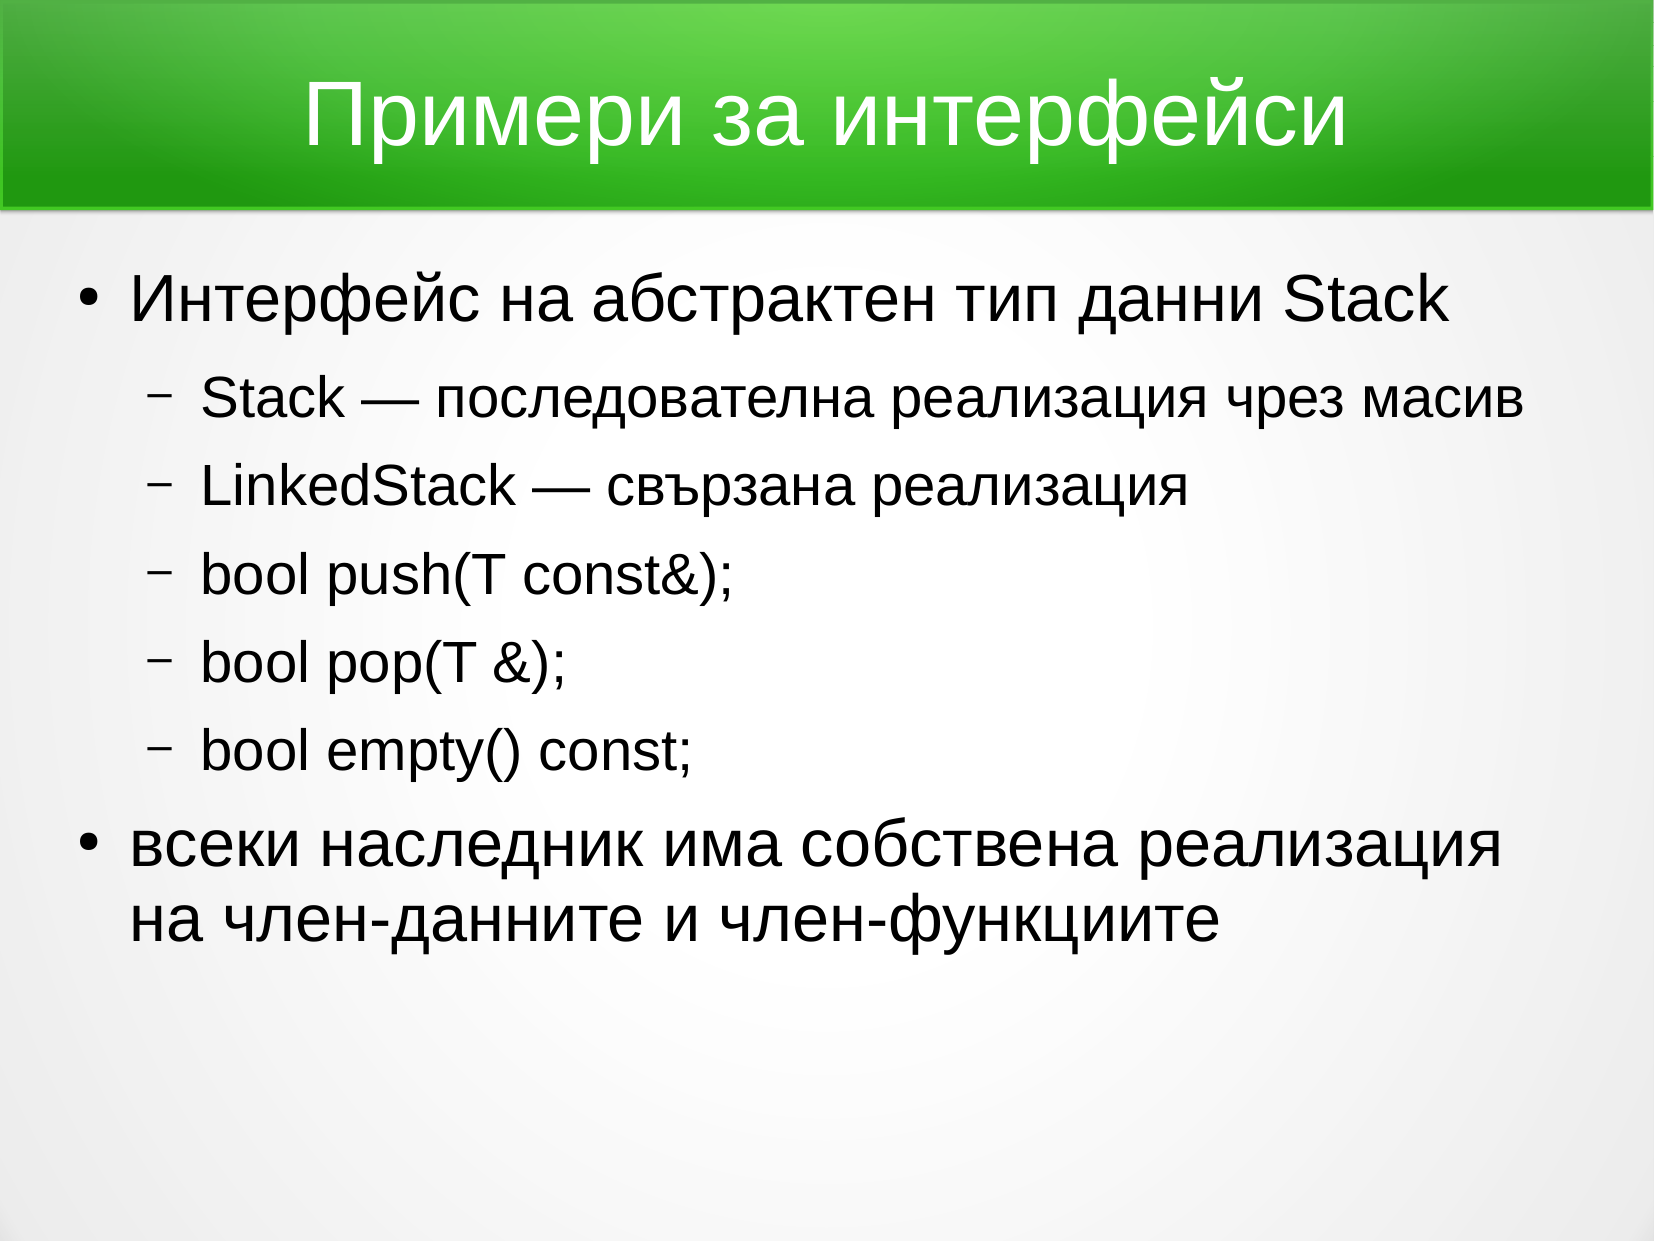

# Примери за интерфейси
Интерфейс на абстрактен тип данни Stack
Stack — последователна реализация чрез масив
LinkedStack — свързана реализация
bool push(T const&);
bool pop(T &);
bool empty() const;
всеки наследник има собствена реализация на член-данните и член-функциите